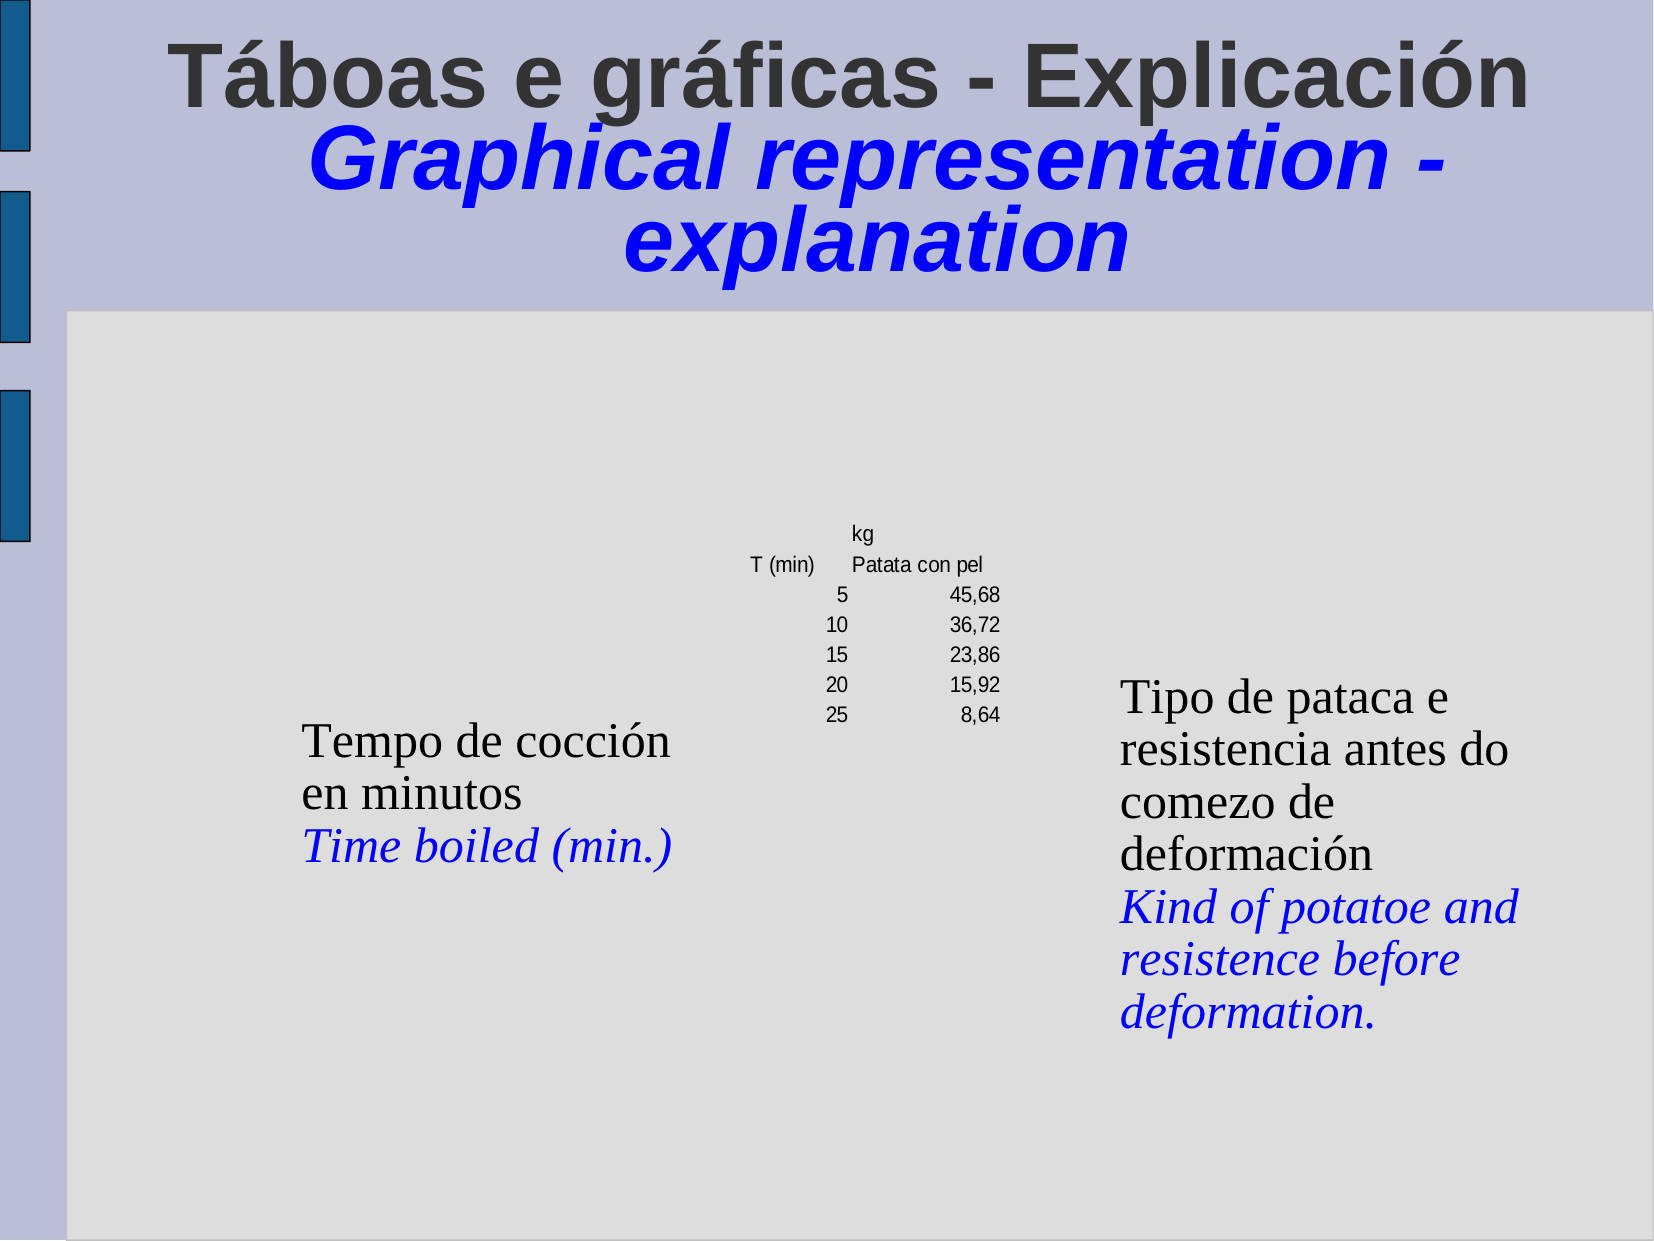

Táboas e gráficas - Explicación
Graphical representation - explanation
Tipo de pataca e resistencia antes do comezo de deformación
Kind of potatoe and resistence before deformation.
Tempo de cocción en minutos
Time boiled (min.)